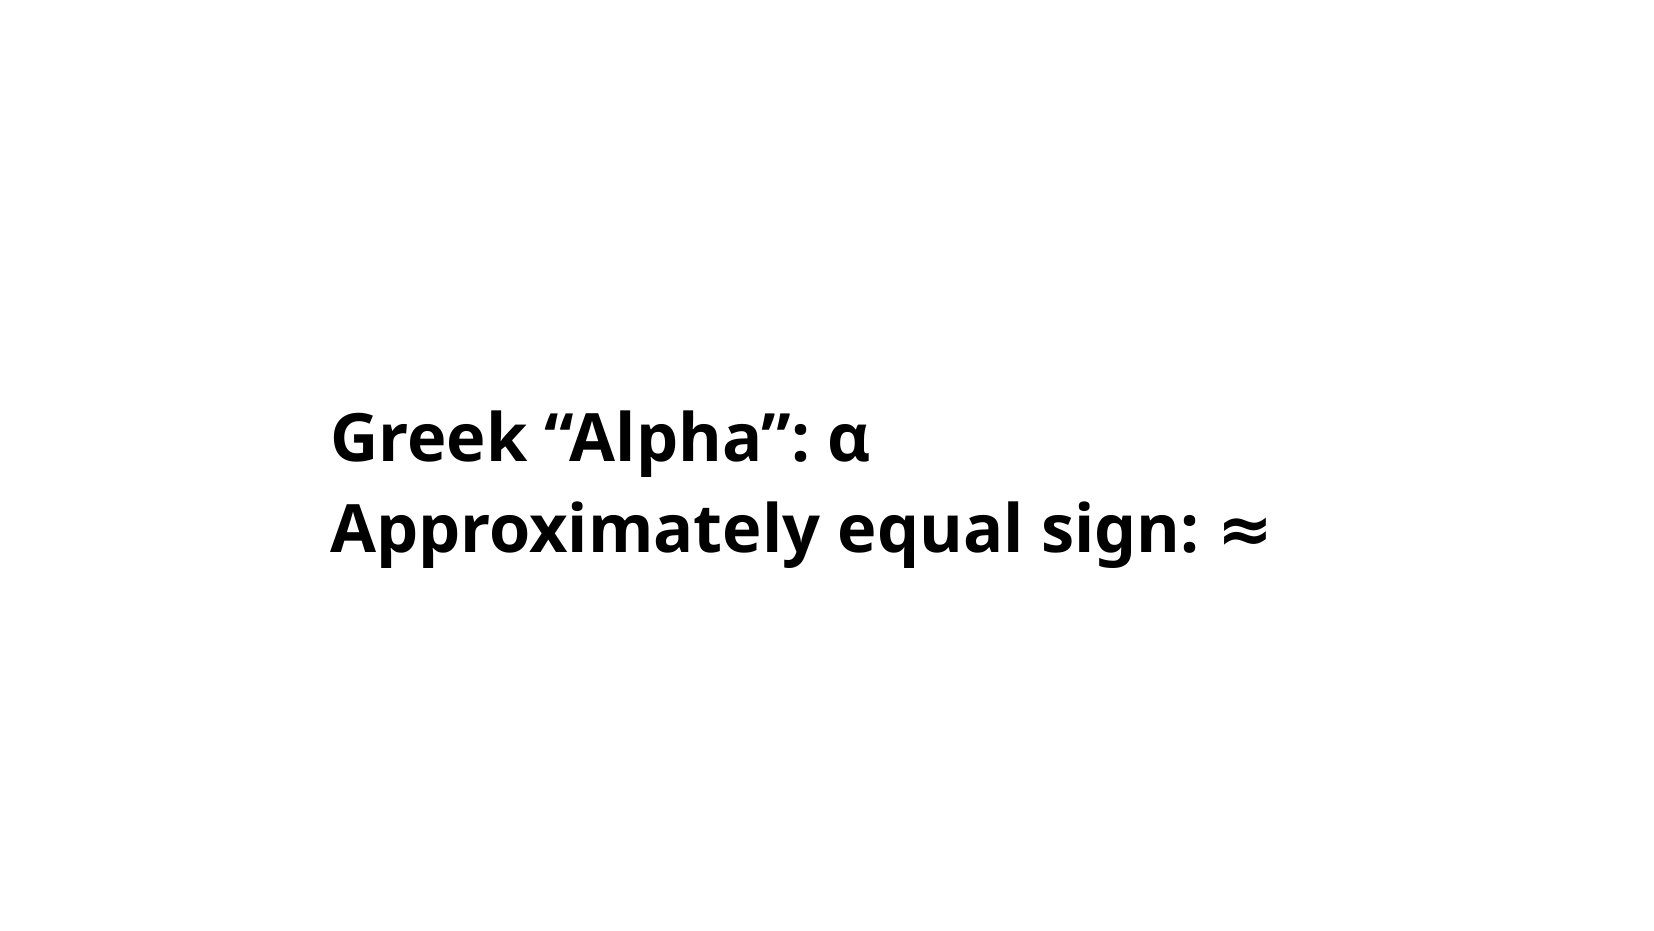

Greek “Alpha”: α
Approximately equal sign: ≈